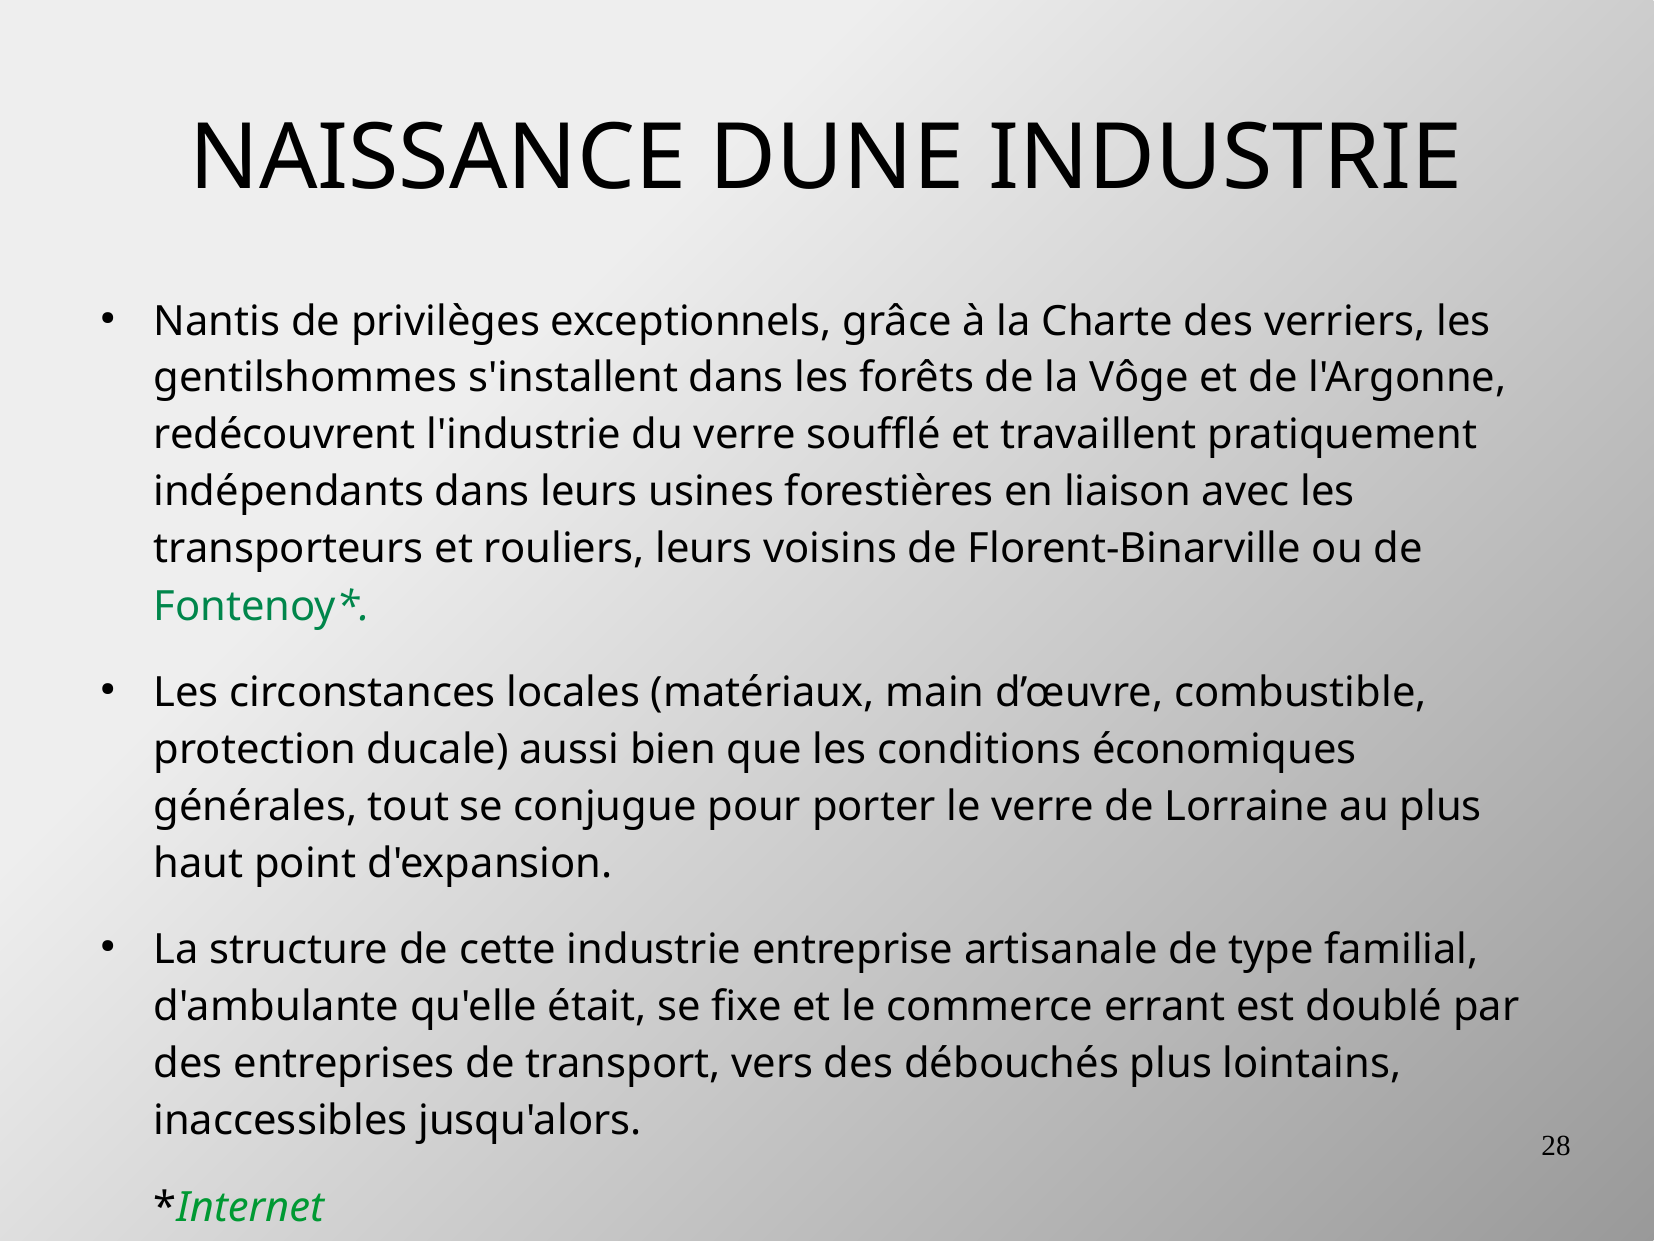

# NAISSANCE DUNE INDUSTRIE
Nantis de privilèges exceptionnels, grâce à la Charte des verriers, les gentilshommes s'installent dans les forêts de la Vôge et de l'Argonne, redécouvrent l'industrie du verre soufflé et travaillent pratiquement indépendants dans leurs usines forestières en liaison avec les transporteurs et rouliers, leurs voisins de Florent-Binarville ou de Fontenoy*.
Les circonstances locales (matériaux, main d’œuvre, combustible, protection ducale) aussi bien que les conditions économiques générales, tout se conjugue pour porter le verre de Lorraine au plus haut point d'expansion.
La structure de cette industrie entreprise artisanale de type familial, d'ambulante qu'elle était, se fixe et le commerce errant est doublé par des entreprises de transport, vers des débouchés plus lointains, inaccessibles jusqu'alors.
*Internet
28